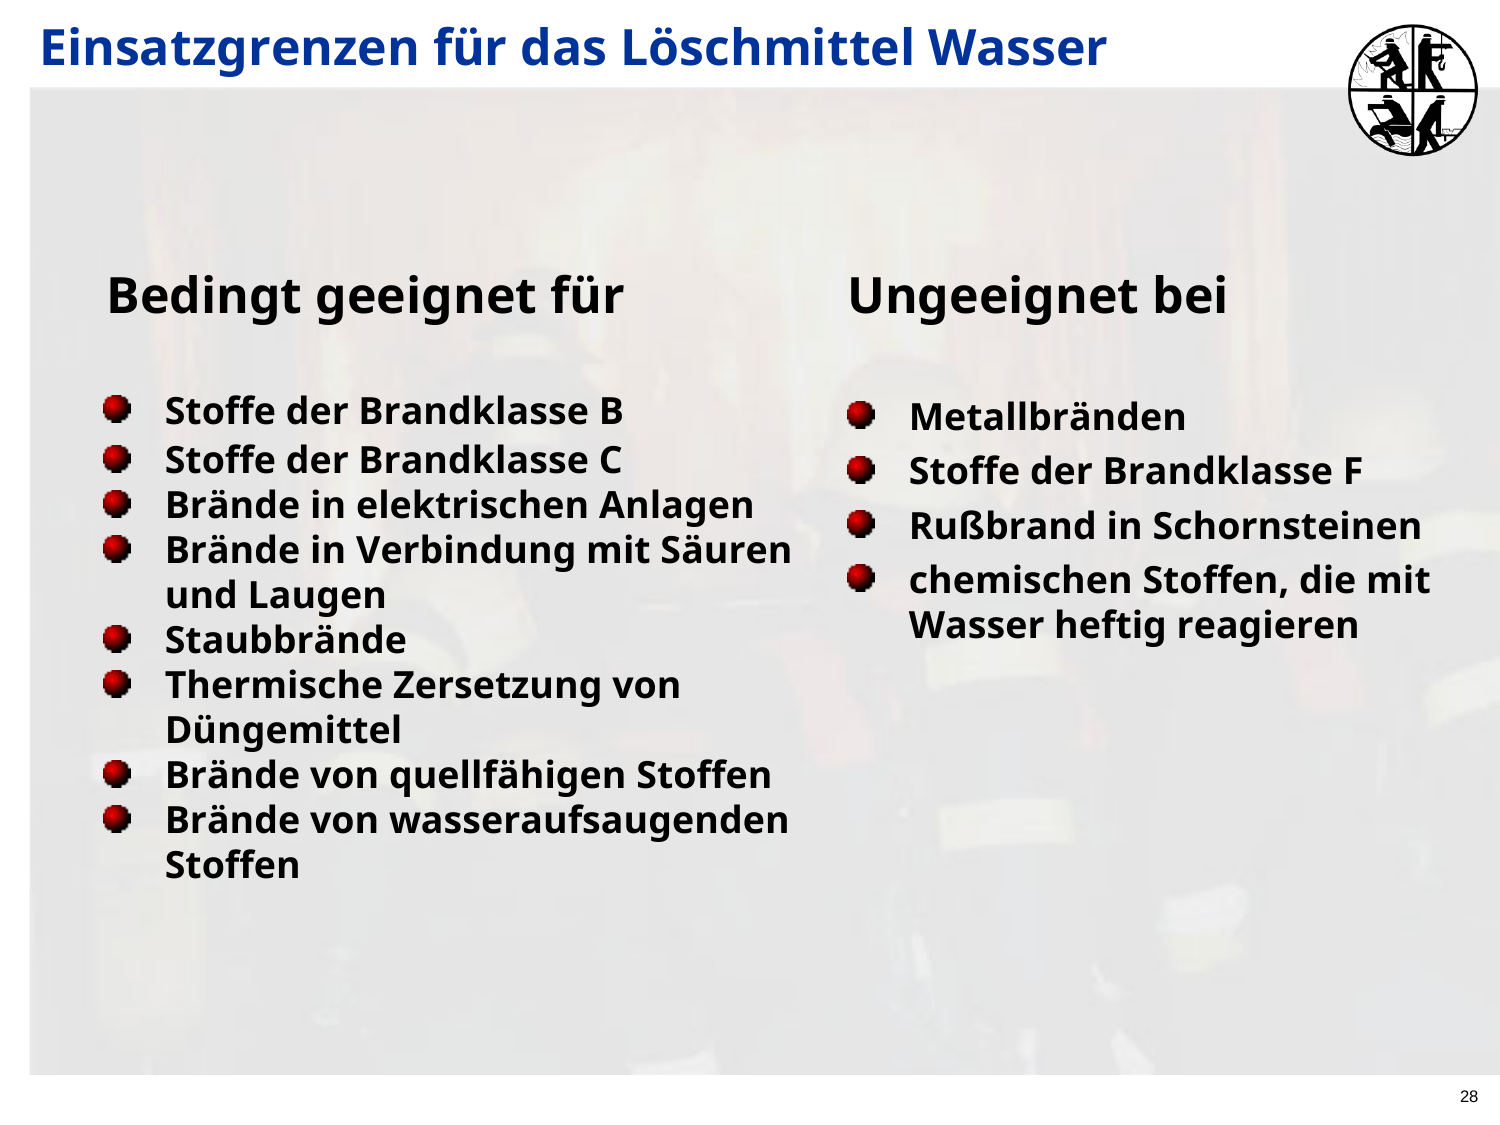

# Einsatzgrenzen für das Löschmittel Wasser
Bedingt geeignet für
Stoffe der Brandklasse B
Stoffe der Brandklasse C
Brände in elektrischen Anlagen
Brände in Verbindung mit Säuren und Laugen
Staubbrände
Thermische Zersetzung von Düngemittel
Brände von quellfähigen Stoffen
Brände von wasseraufsaugenden Stoffen
Ungeeignet bei
Metallbränden
Stoffe der Brandklasse F
Rußbrand in Schornsteinen
chemischen Stoffen, die mit Wasser heftig reagieren